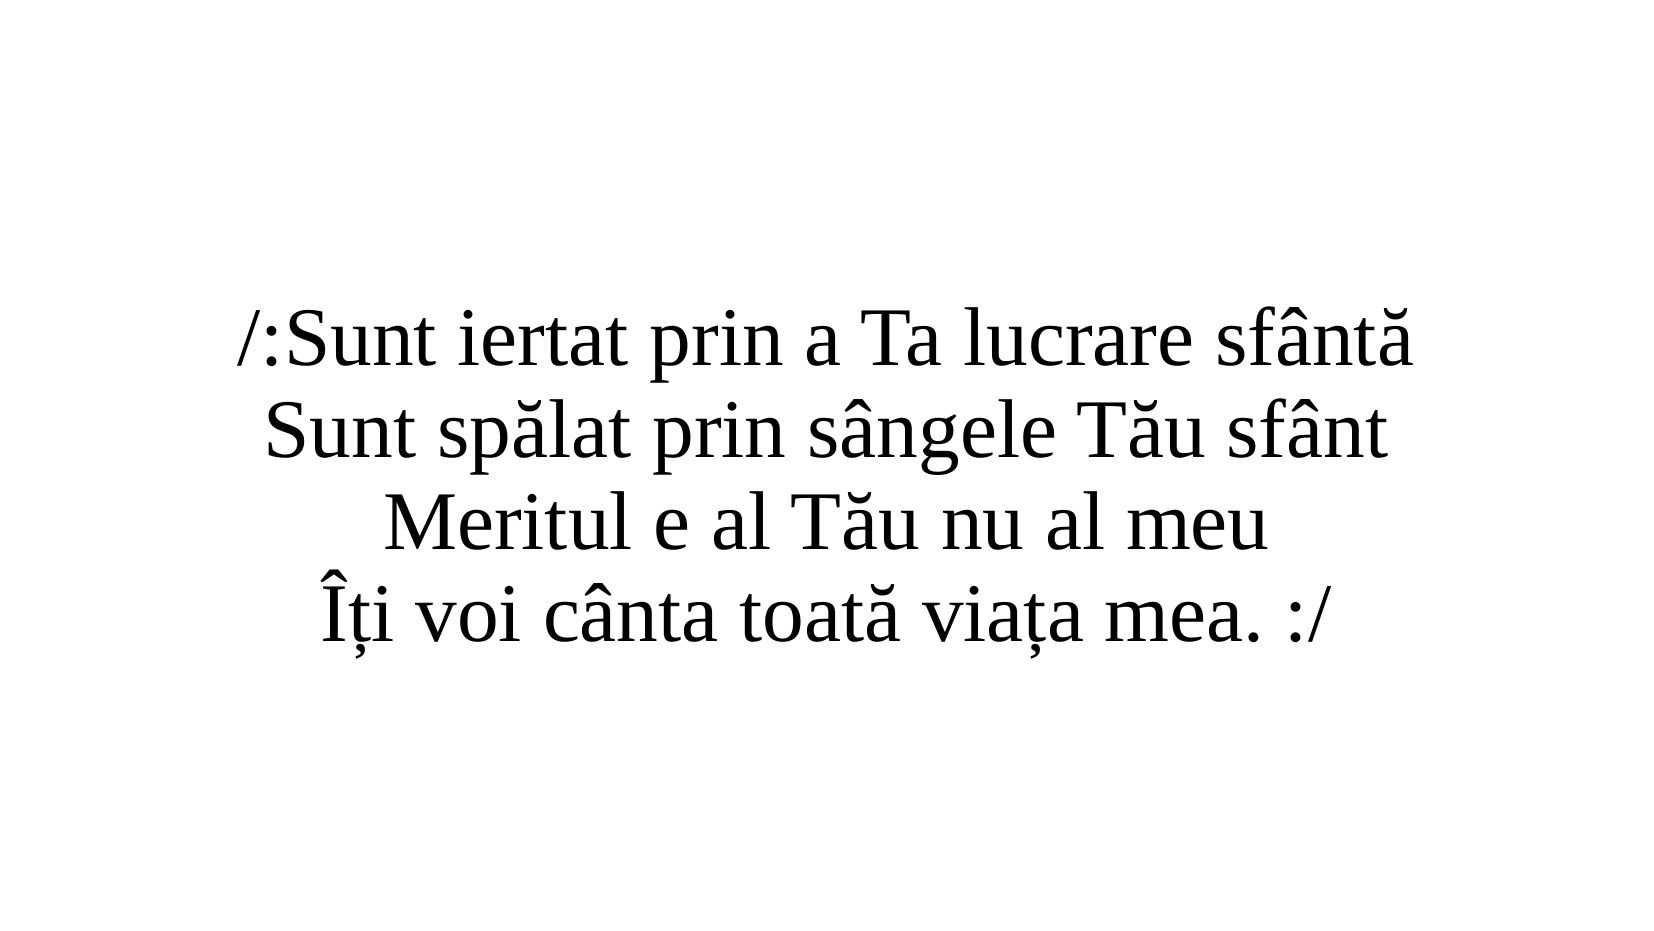

# /:Sunt iertat prin a Ta lucrare sfântă
Sunt spălat prin sângele Tău sfânt
Meritul e al Tău nu al meu
Îți voi cânta toată viața mea. :/